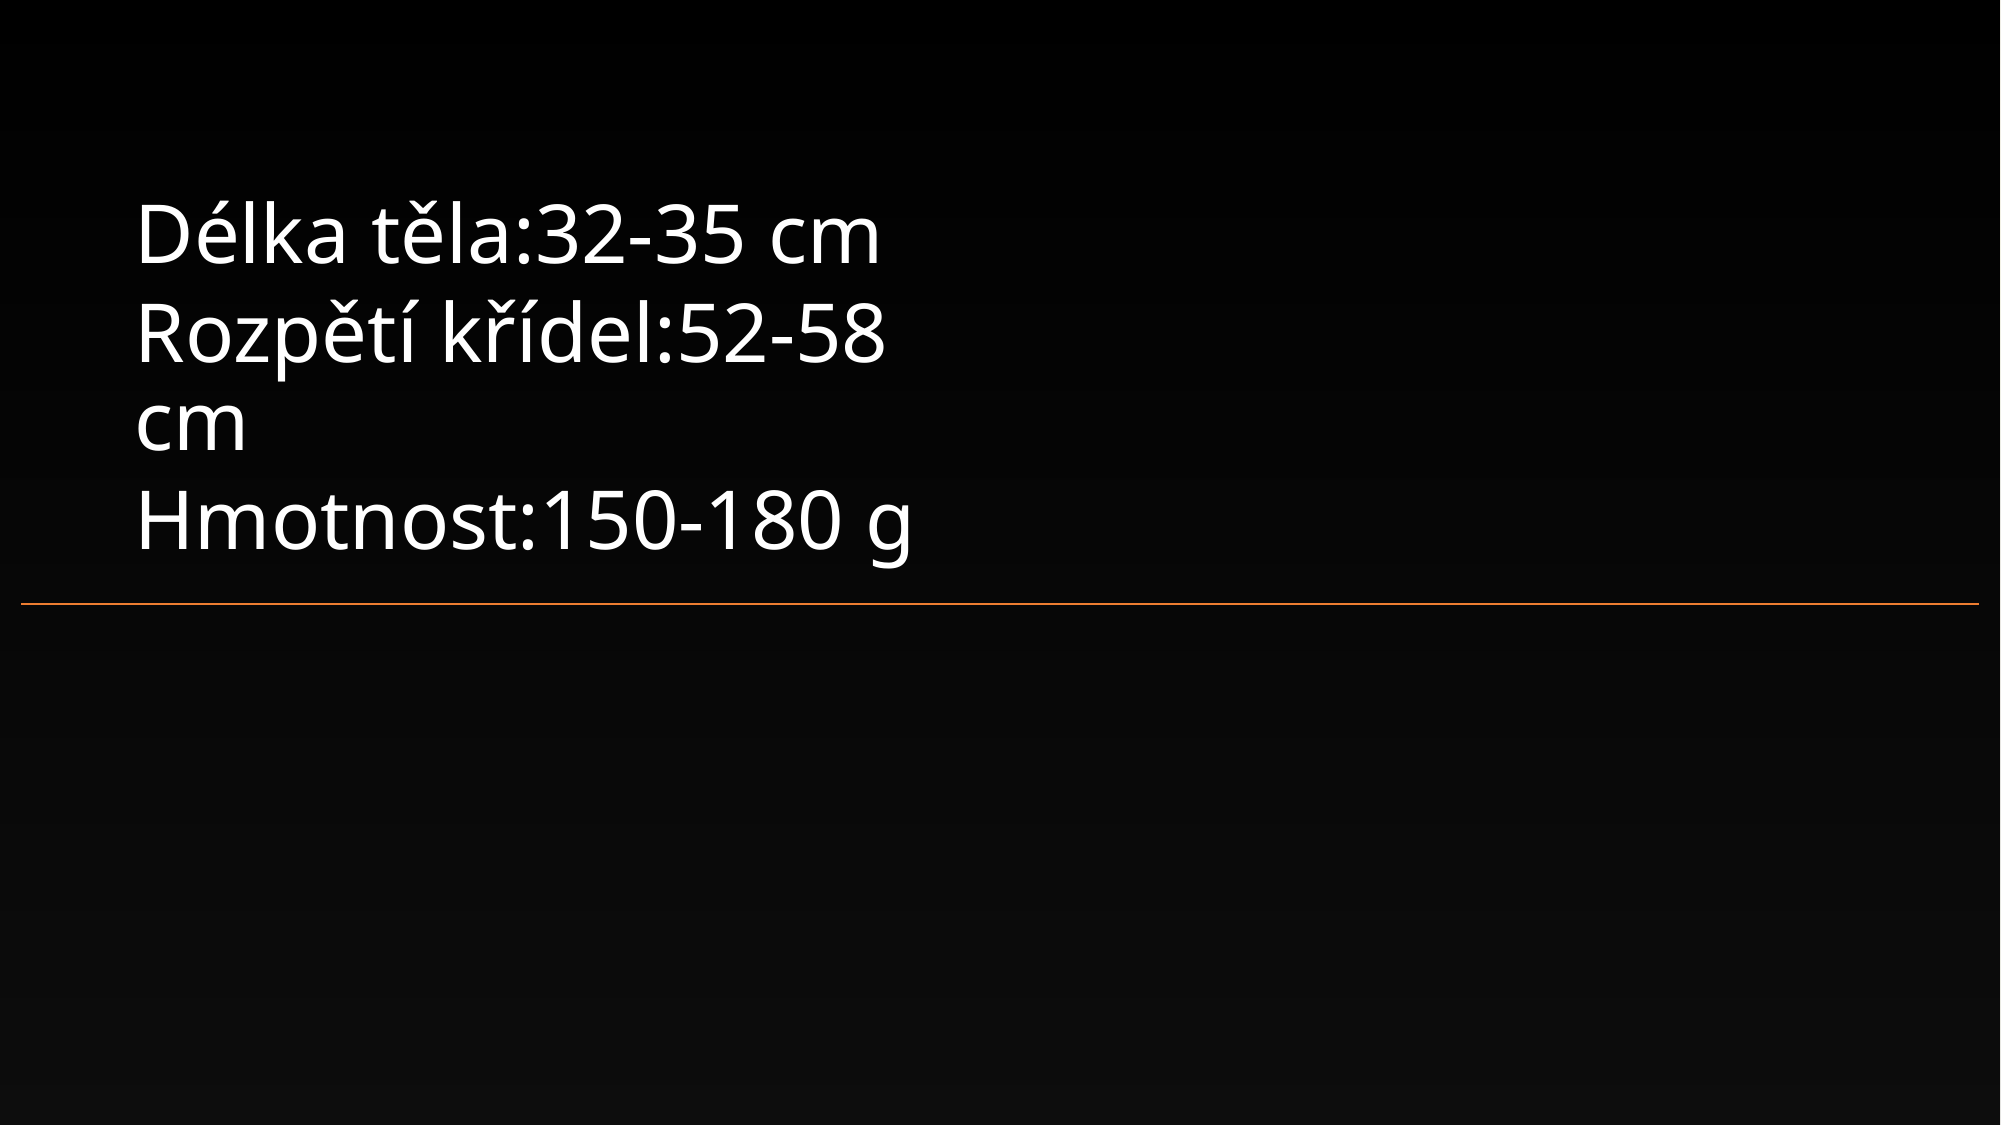

Délka těla:32-35 cm
Rozpětí křídel:52-58 cm
Hmotnost:150-180 g